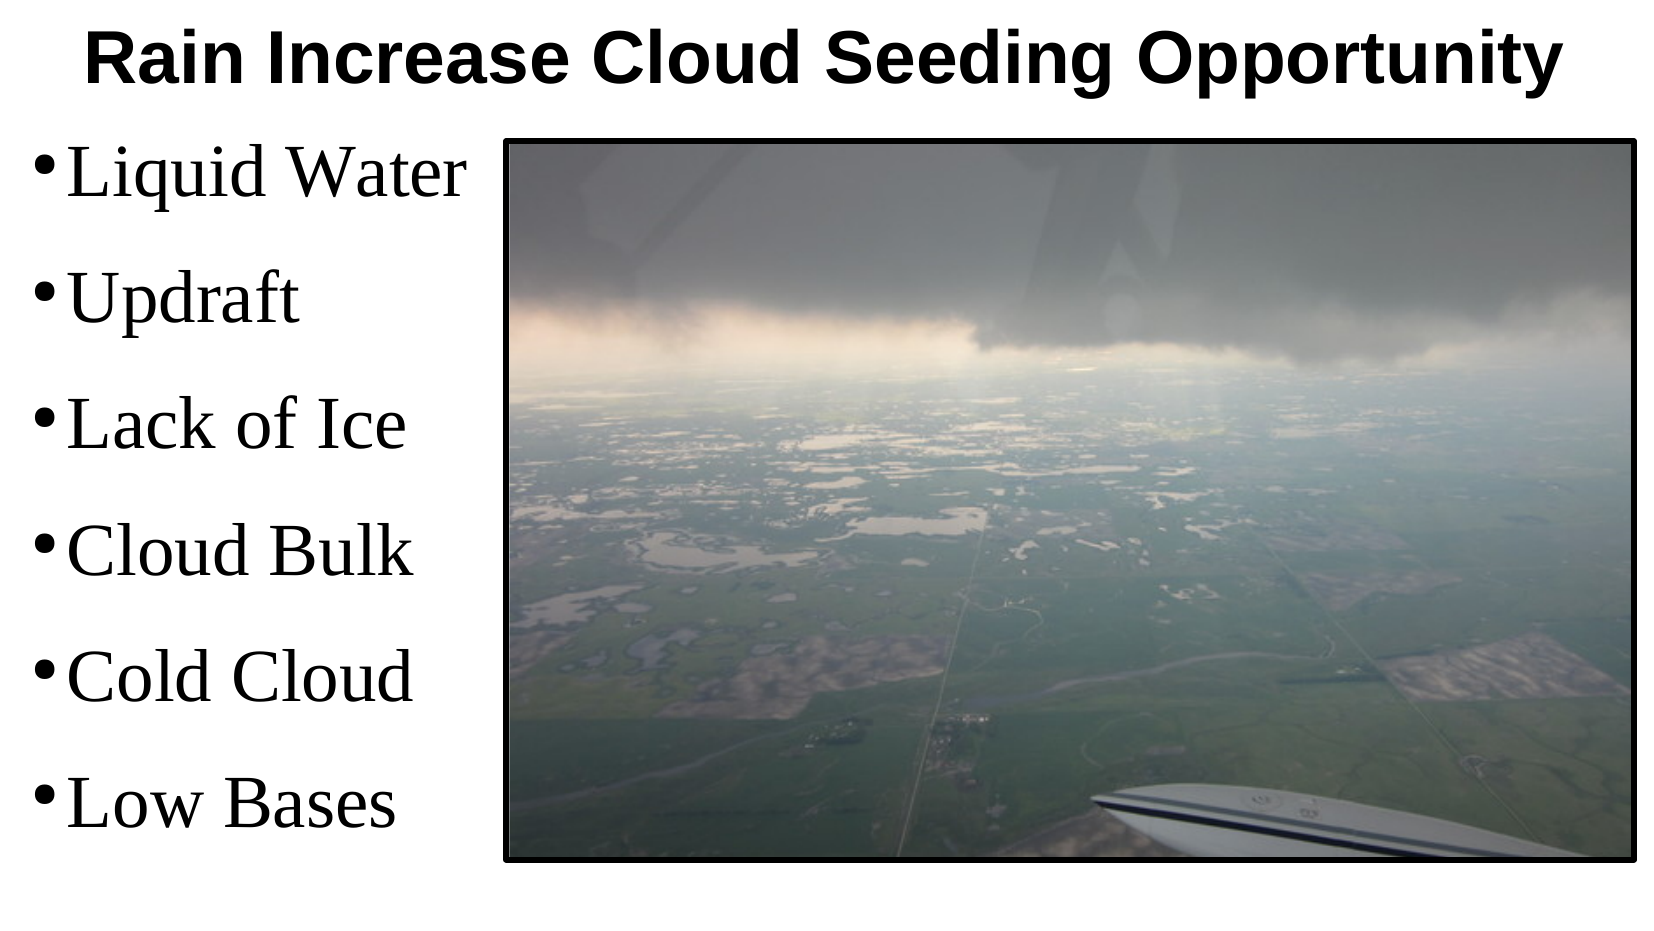

# Rain Increase Cloud Seeding Opportunity
Liquid Water
Updraft
Lack of Ice
Cloud Bulk
Cold Cloud
Low Bases